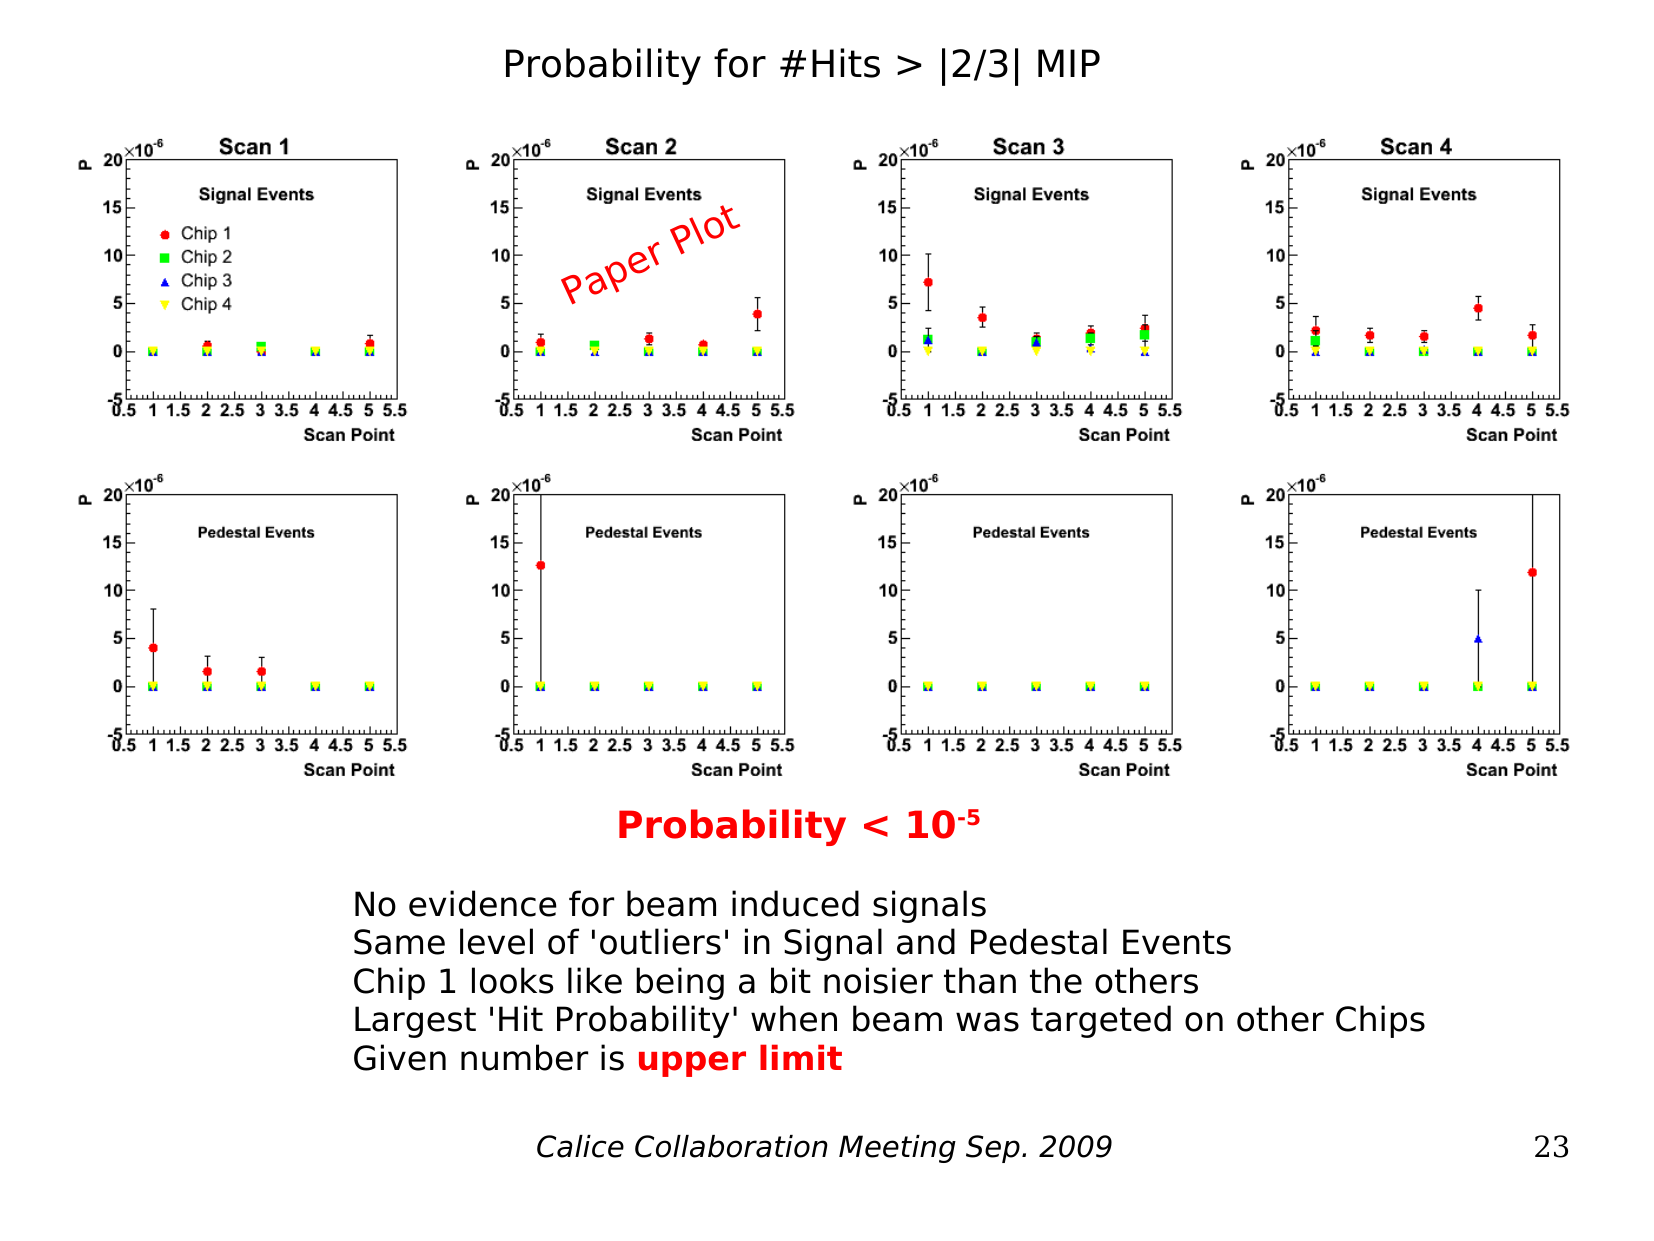

Probability for #Hits > |2/3| MIP
Paper Plot
 Probability < 10-5
No evidence for beam induced signals
Same level of 'outliers' in Signal and Pedestal Events
Chip 1 looks like being a bit noisier than the others
Largest 'Hit Probability' when beam was targeted on other Chips
Given number is upper limit
23